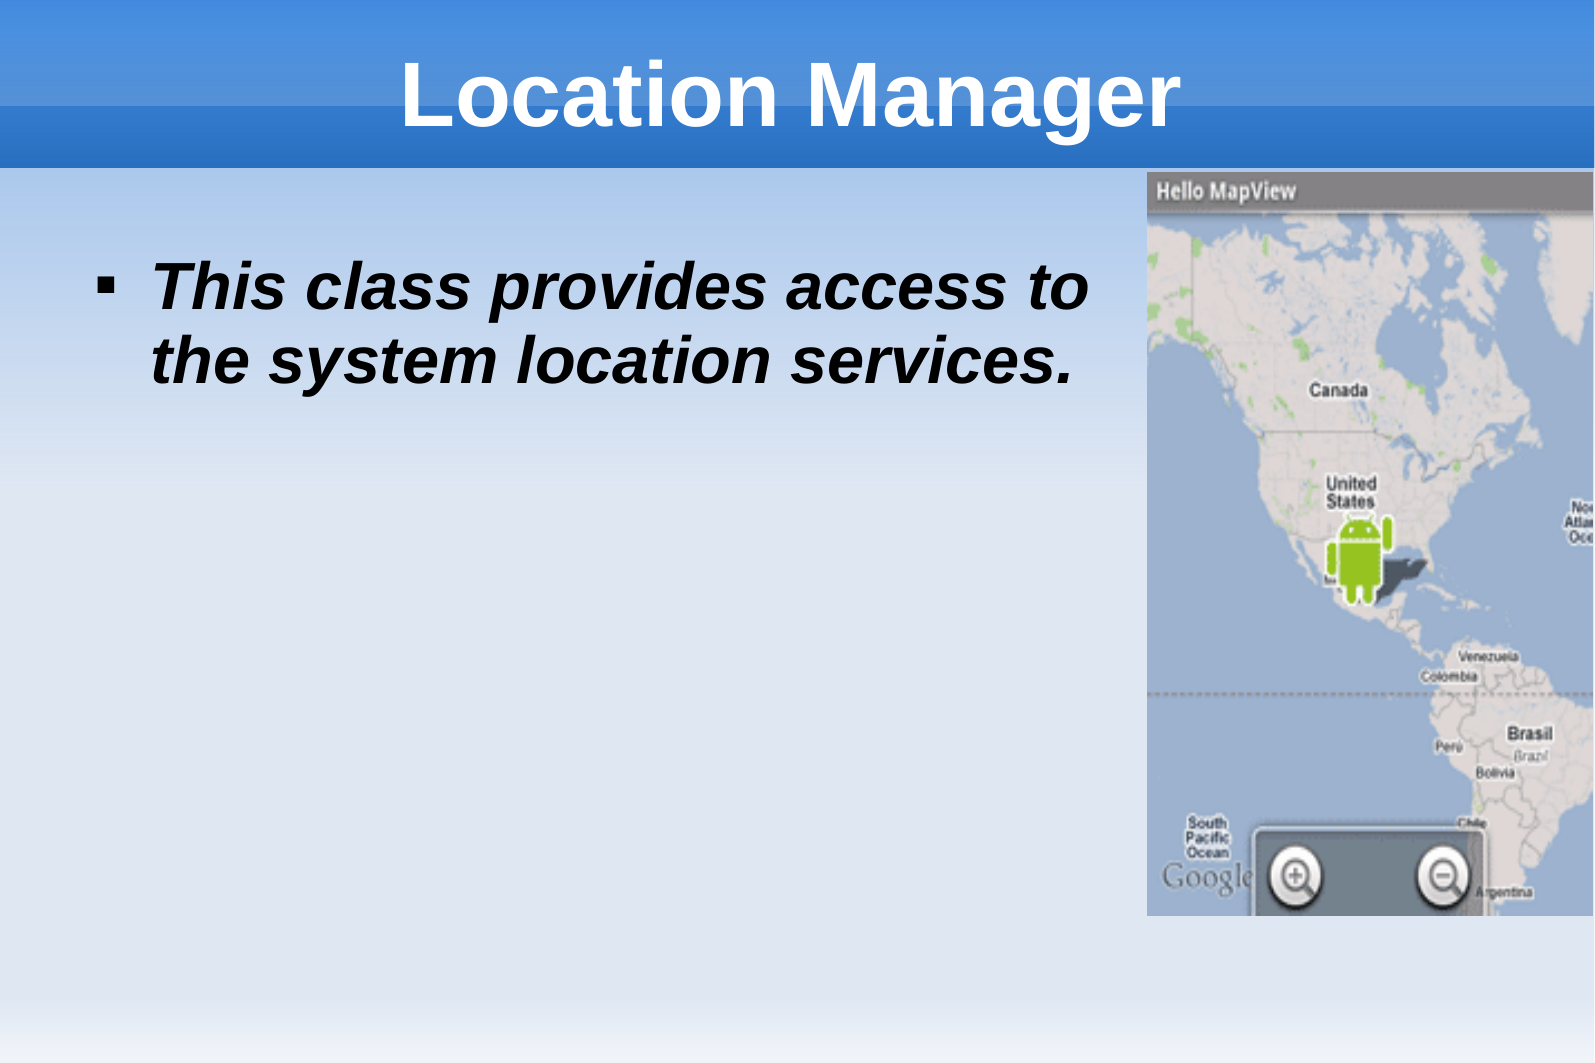

# Location Manager
This class provides access to the system location services.